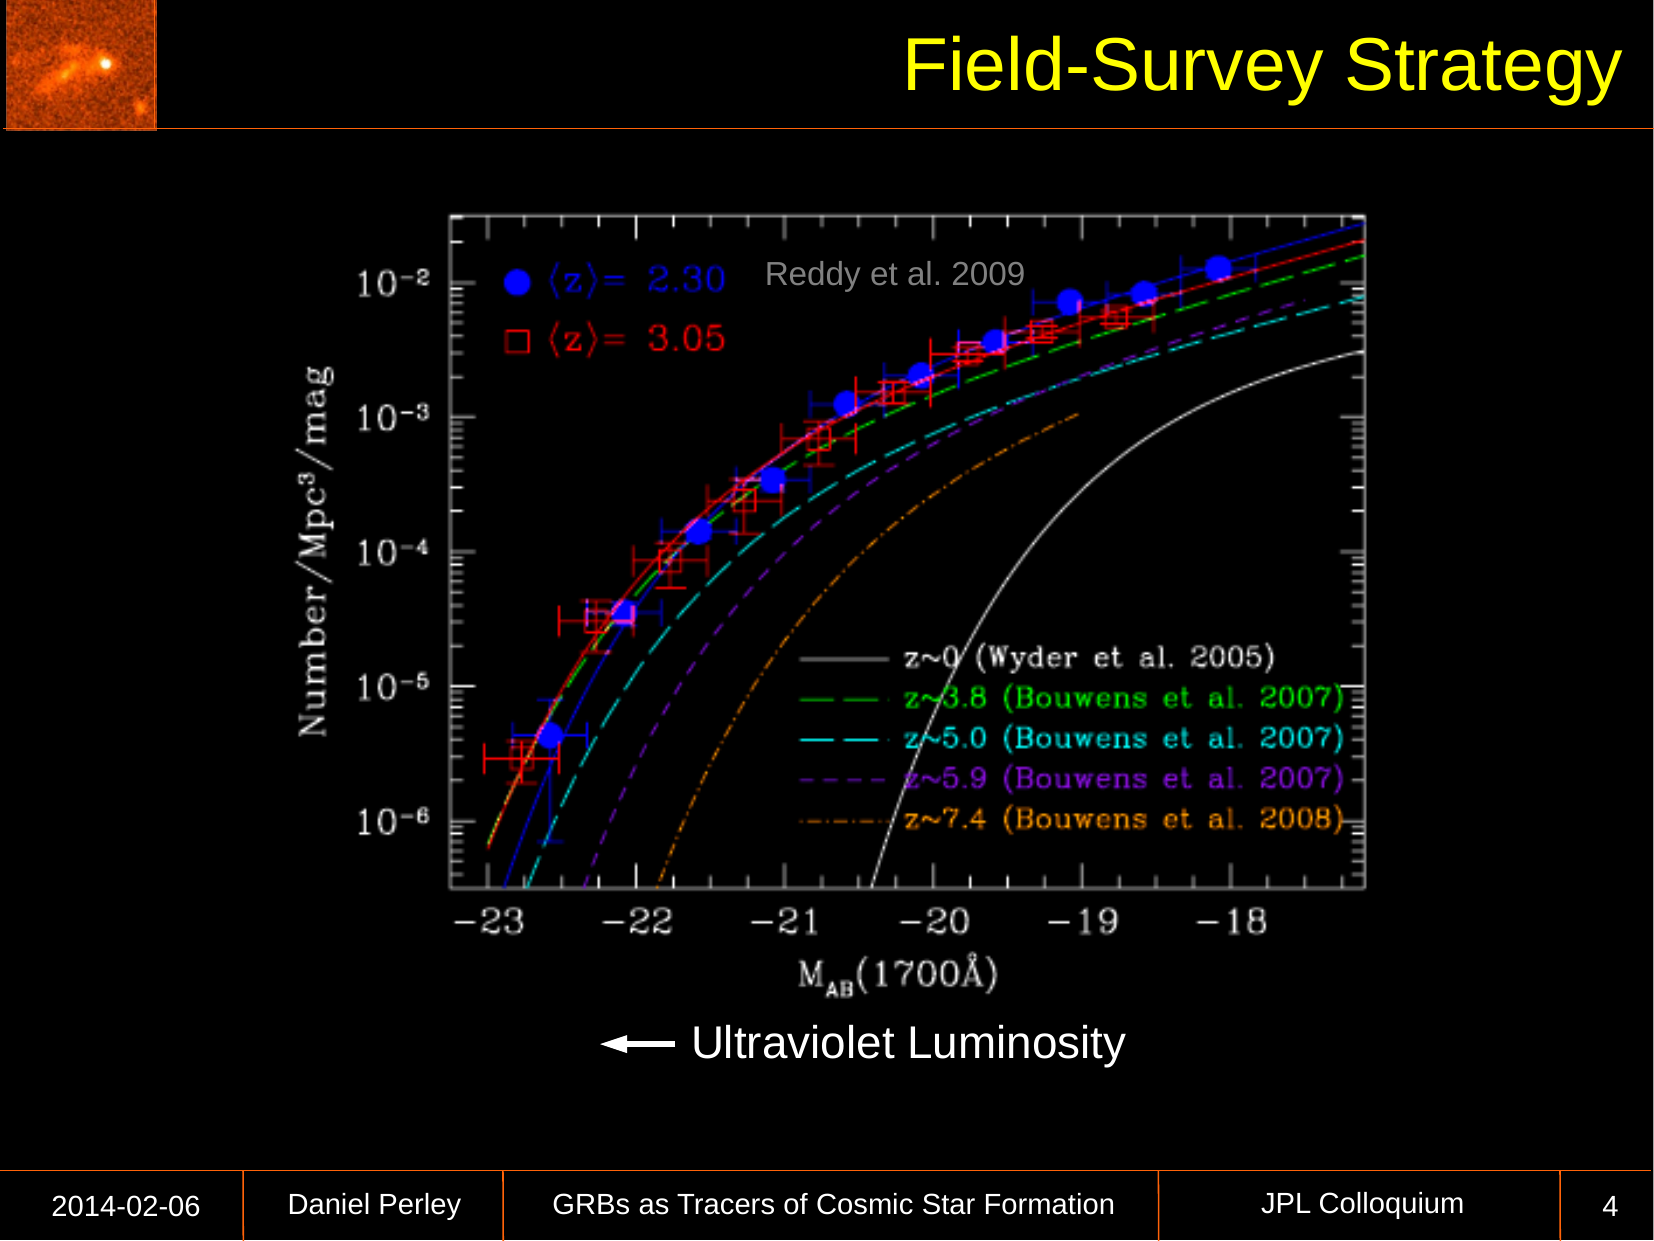

# Field-Survey Strategy
Reddy et al. 2009
Ultraviolet Luminosity
2014-02-06
4